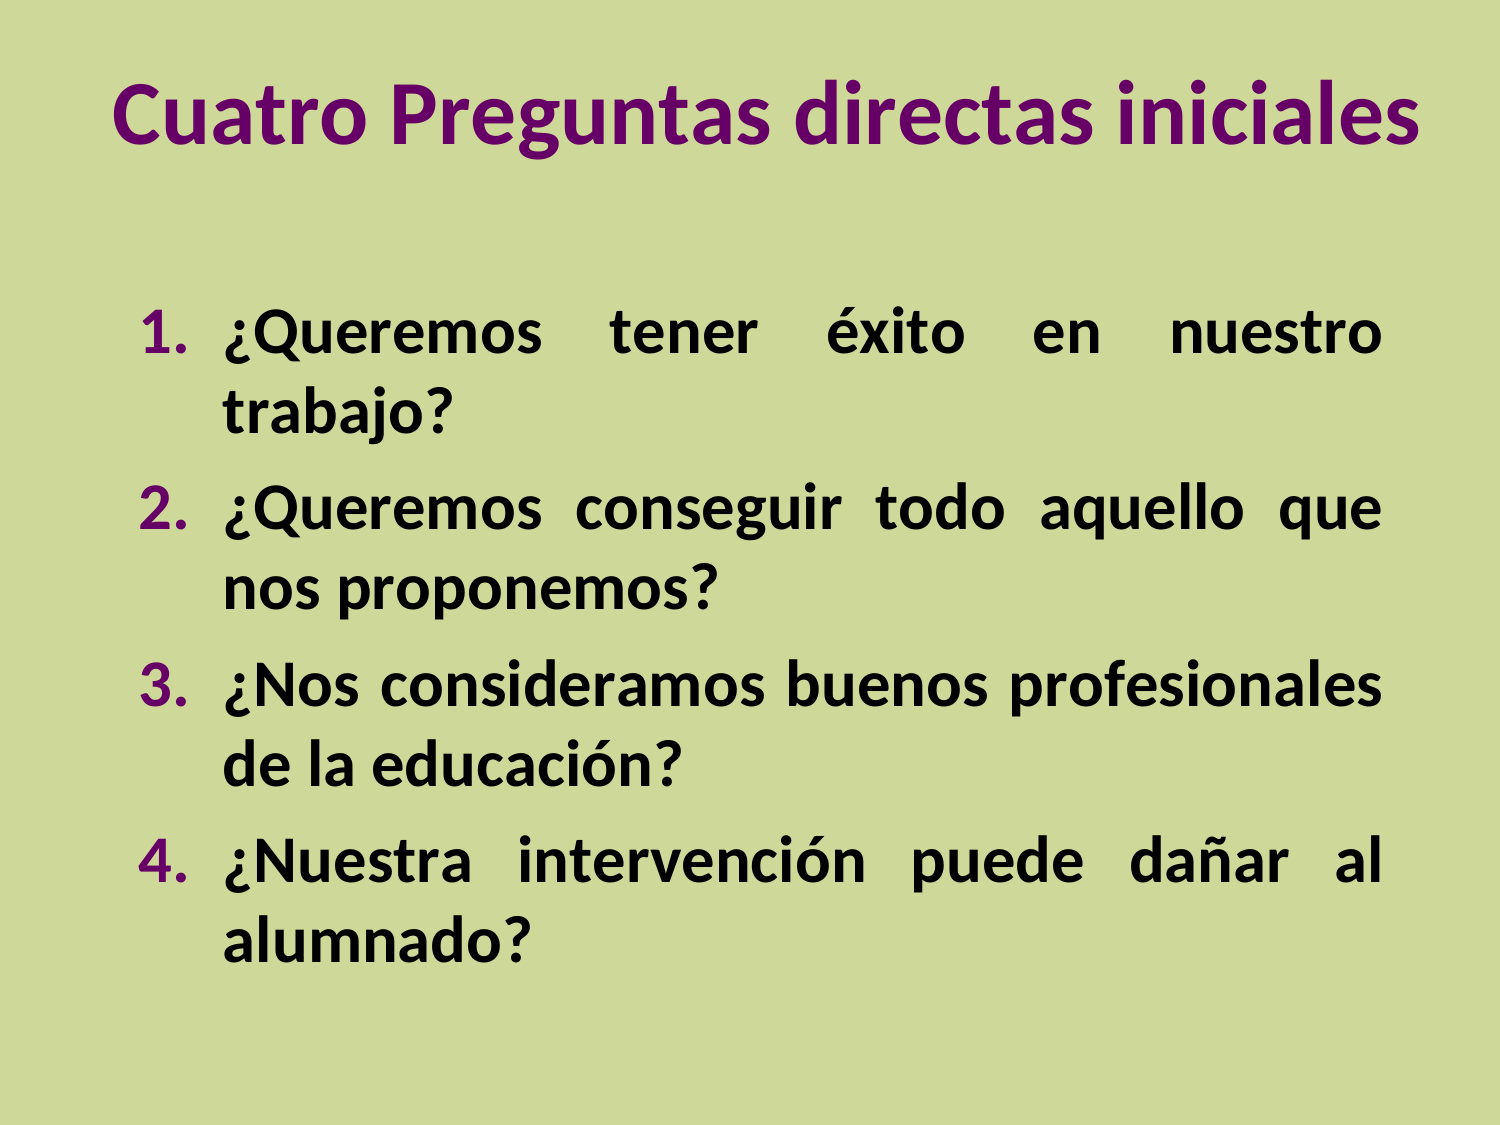

# Cuatro Preguntas directas iniciales
¿Queremos tener éxito en nuestro trabajo?
¿Queremos conseguir todo aquello que nos proponemos?
¿Nos consideramos buenos profesionales de la educación?
¿Nuestra intervención puede dañar al alumnado?